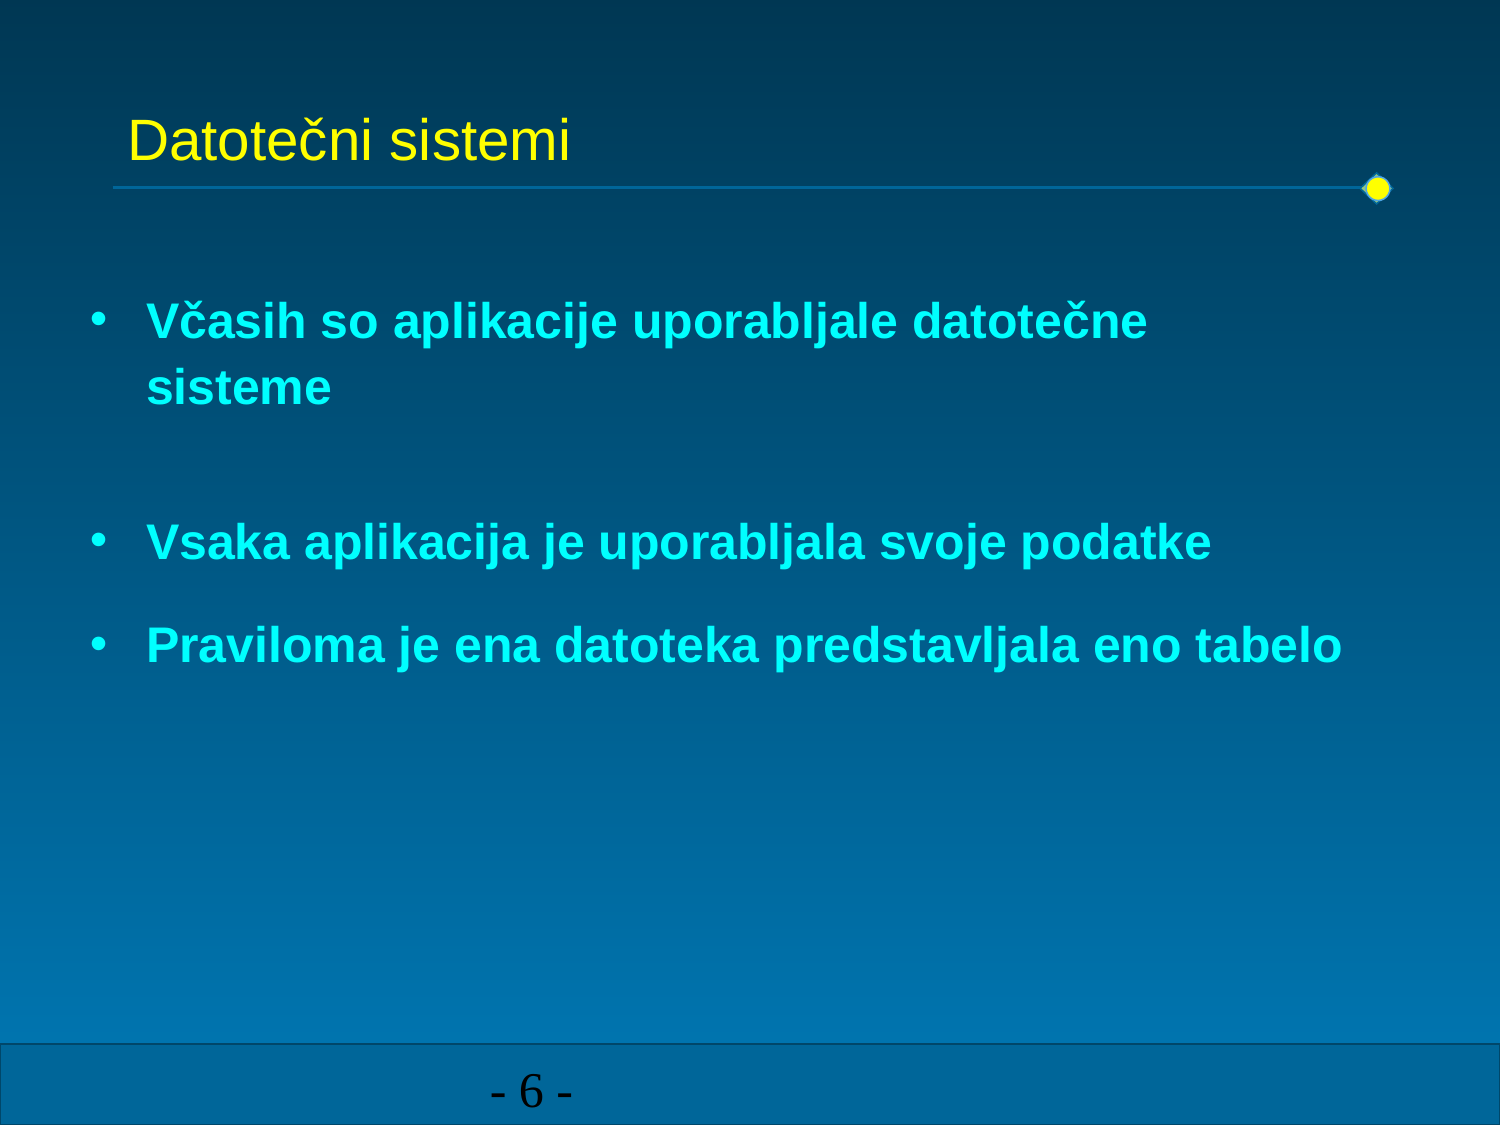

# Datotečni sistemi
Včasih so aplikacije uporabljale datotečne sisteme
Vsaka aplikacija je uporabljala svoje podatke
Praviloma je ena datoteka predstavljala eno tabelo
(c) Pearson Education 2005